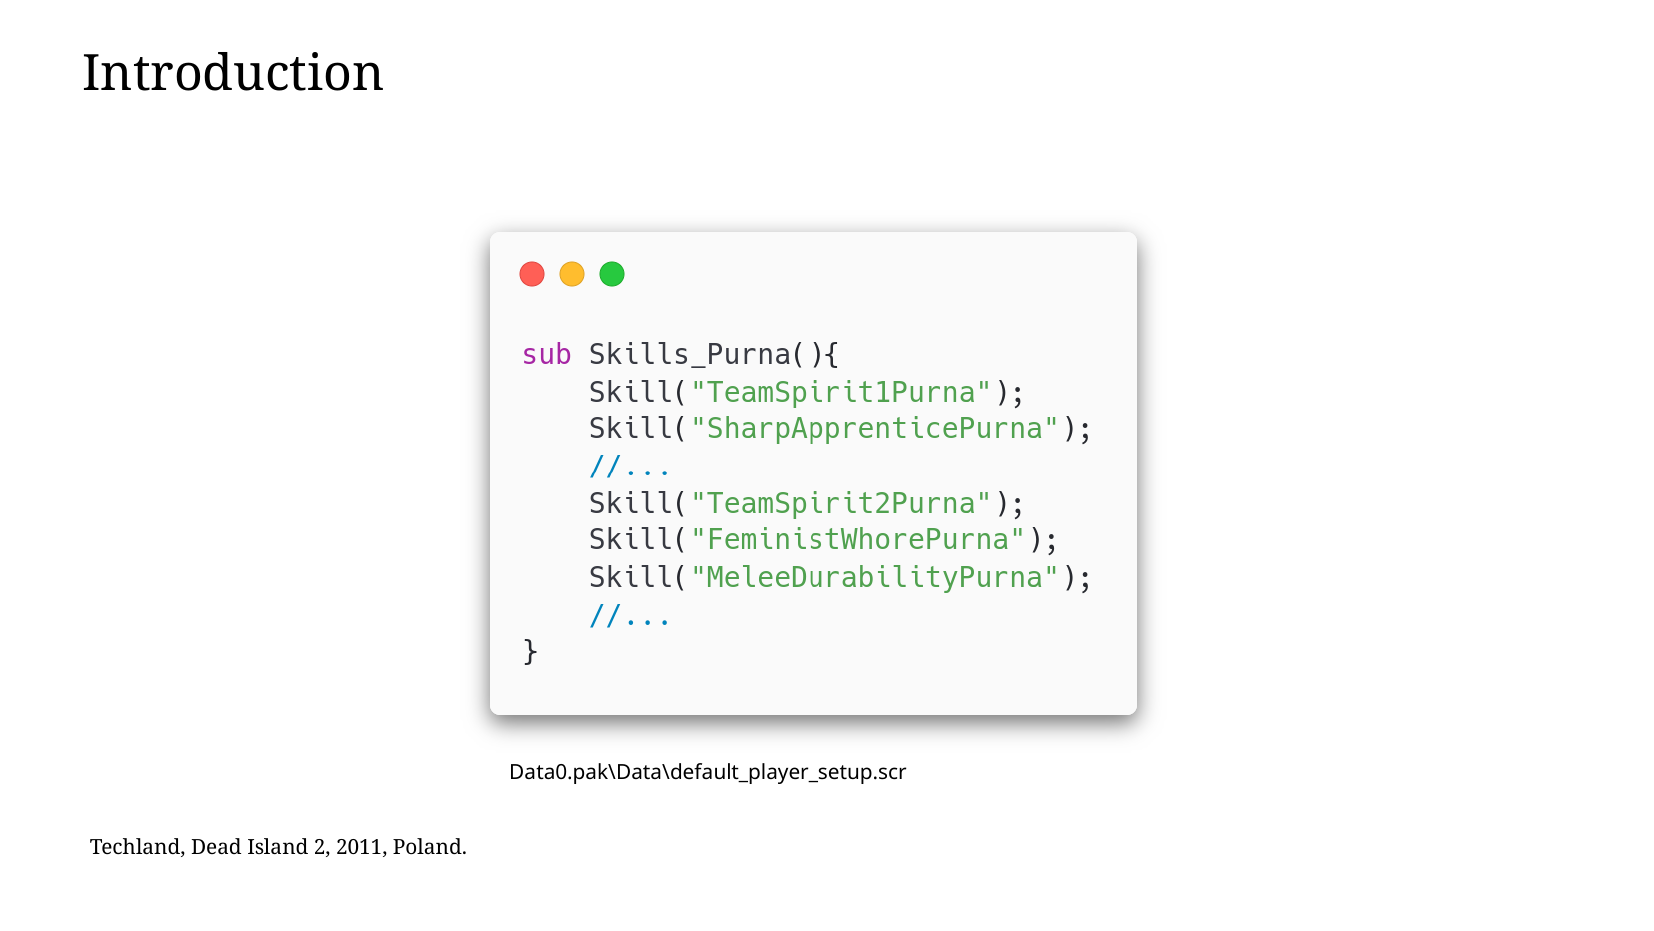

# Introduction
Data0.pak\Data\default_player_setup.scr
Techland, Dead Island 2, 2011, Poland.